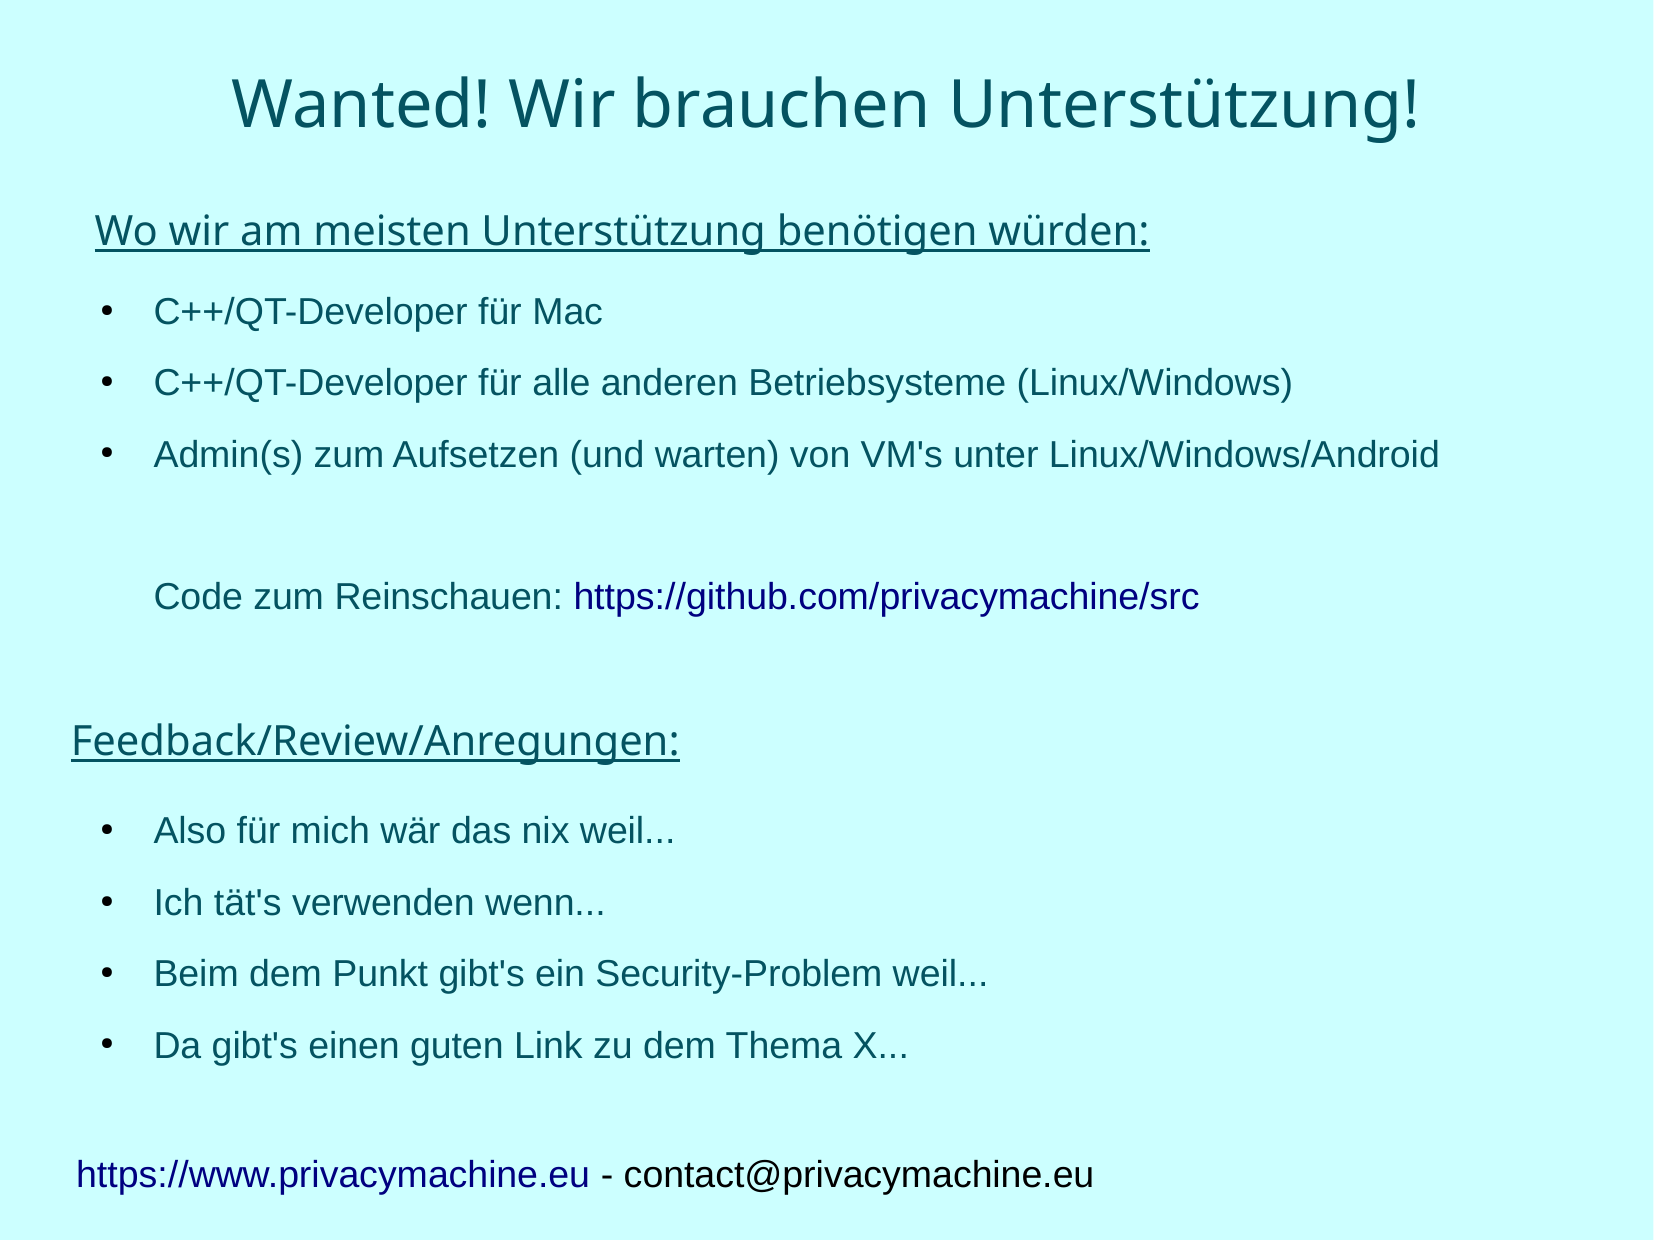

# Wanted! Wir brauchen Unterstützung!
Wo wir am meisten Unterstützung benötigen würden:
C++/QT-Developer für Mac
C++/QT-Developer für alle anderen Betriebsysteme (Linux/Windows)
Admin(s) zum Aufsetzen (und warten) von VM's unter Linux/Windows/Android
Code zum Reinschauen: https://github.com/privacymachine/src
Feedback/Review/Anregungen:
Also für mich wär das nix weil...
Ich tät's verwenden wenn...
Beim dem Punkt gibt's ein Security-Problem weil...
Da gibt's einen guten Link zu dem Thema X...
https://www.privacymachine.eu - contact@privacymachine.eu